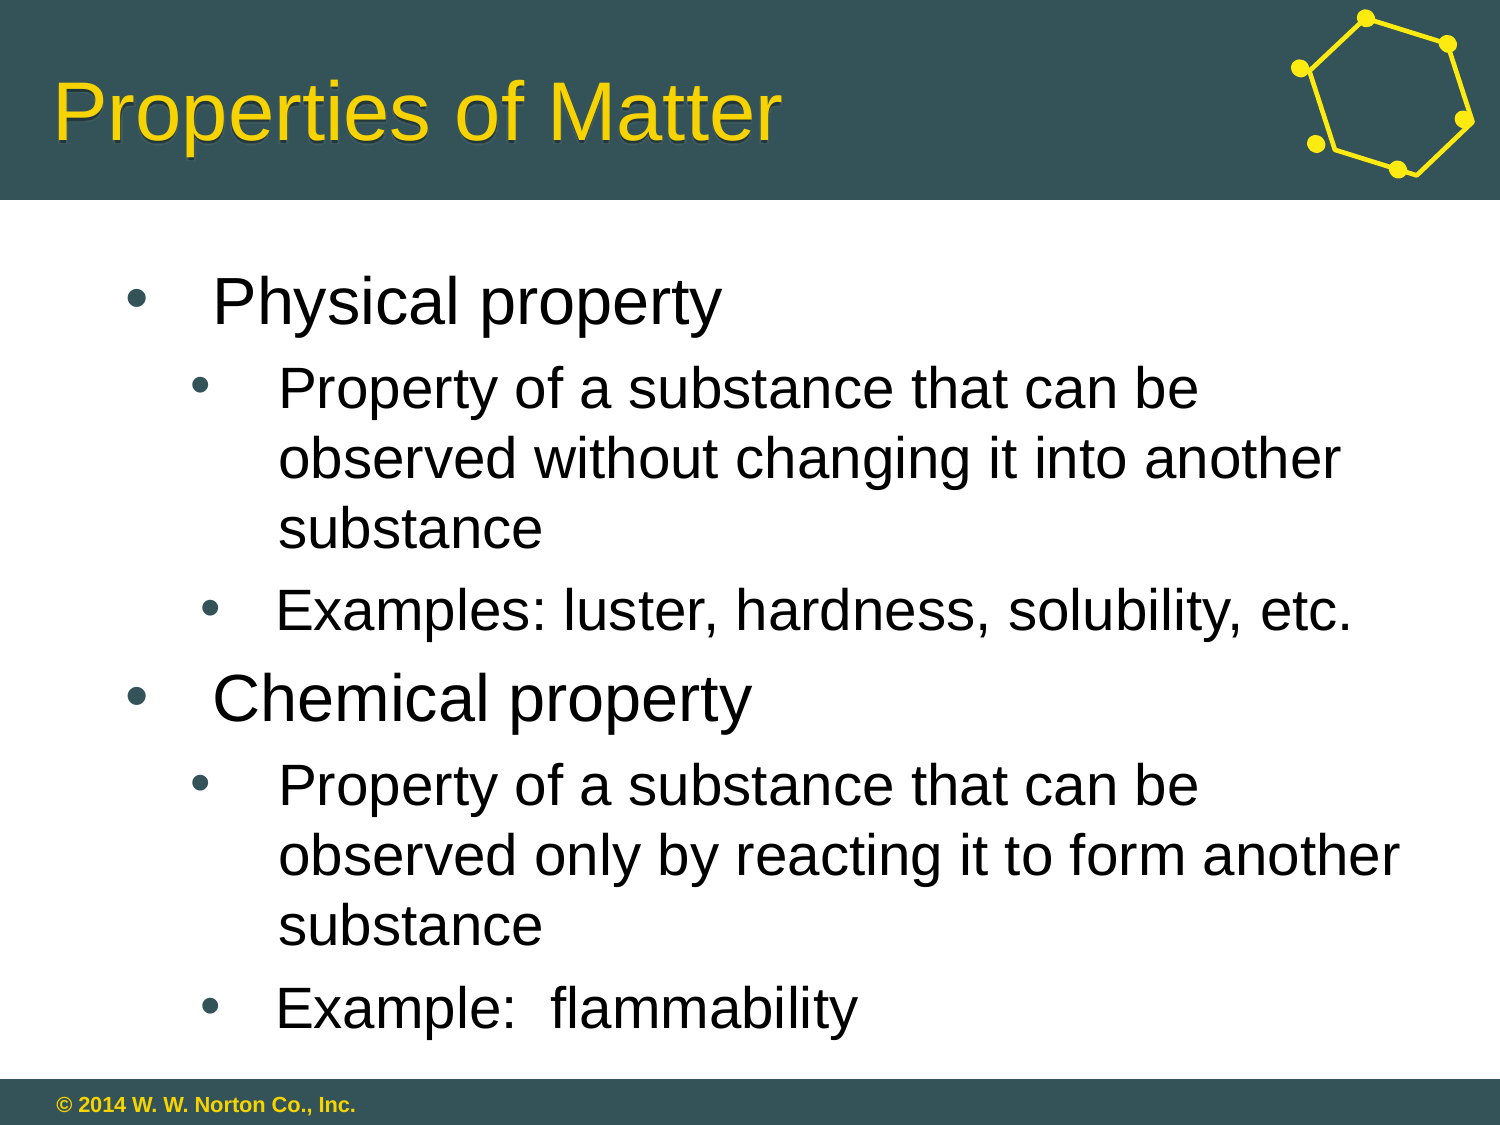

Properties of Matter
# Physical property
Property of a substance that can be observed without changing it into another substance
Examples: luster, hardness, solubility, etc.
Chemical property
Property of a substance that can be observed only by reacting it to form another substance
Example: flammability